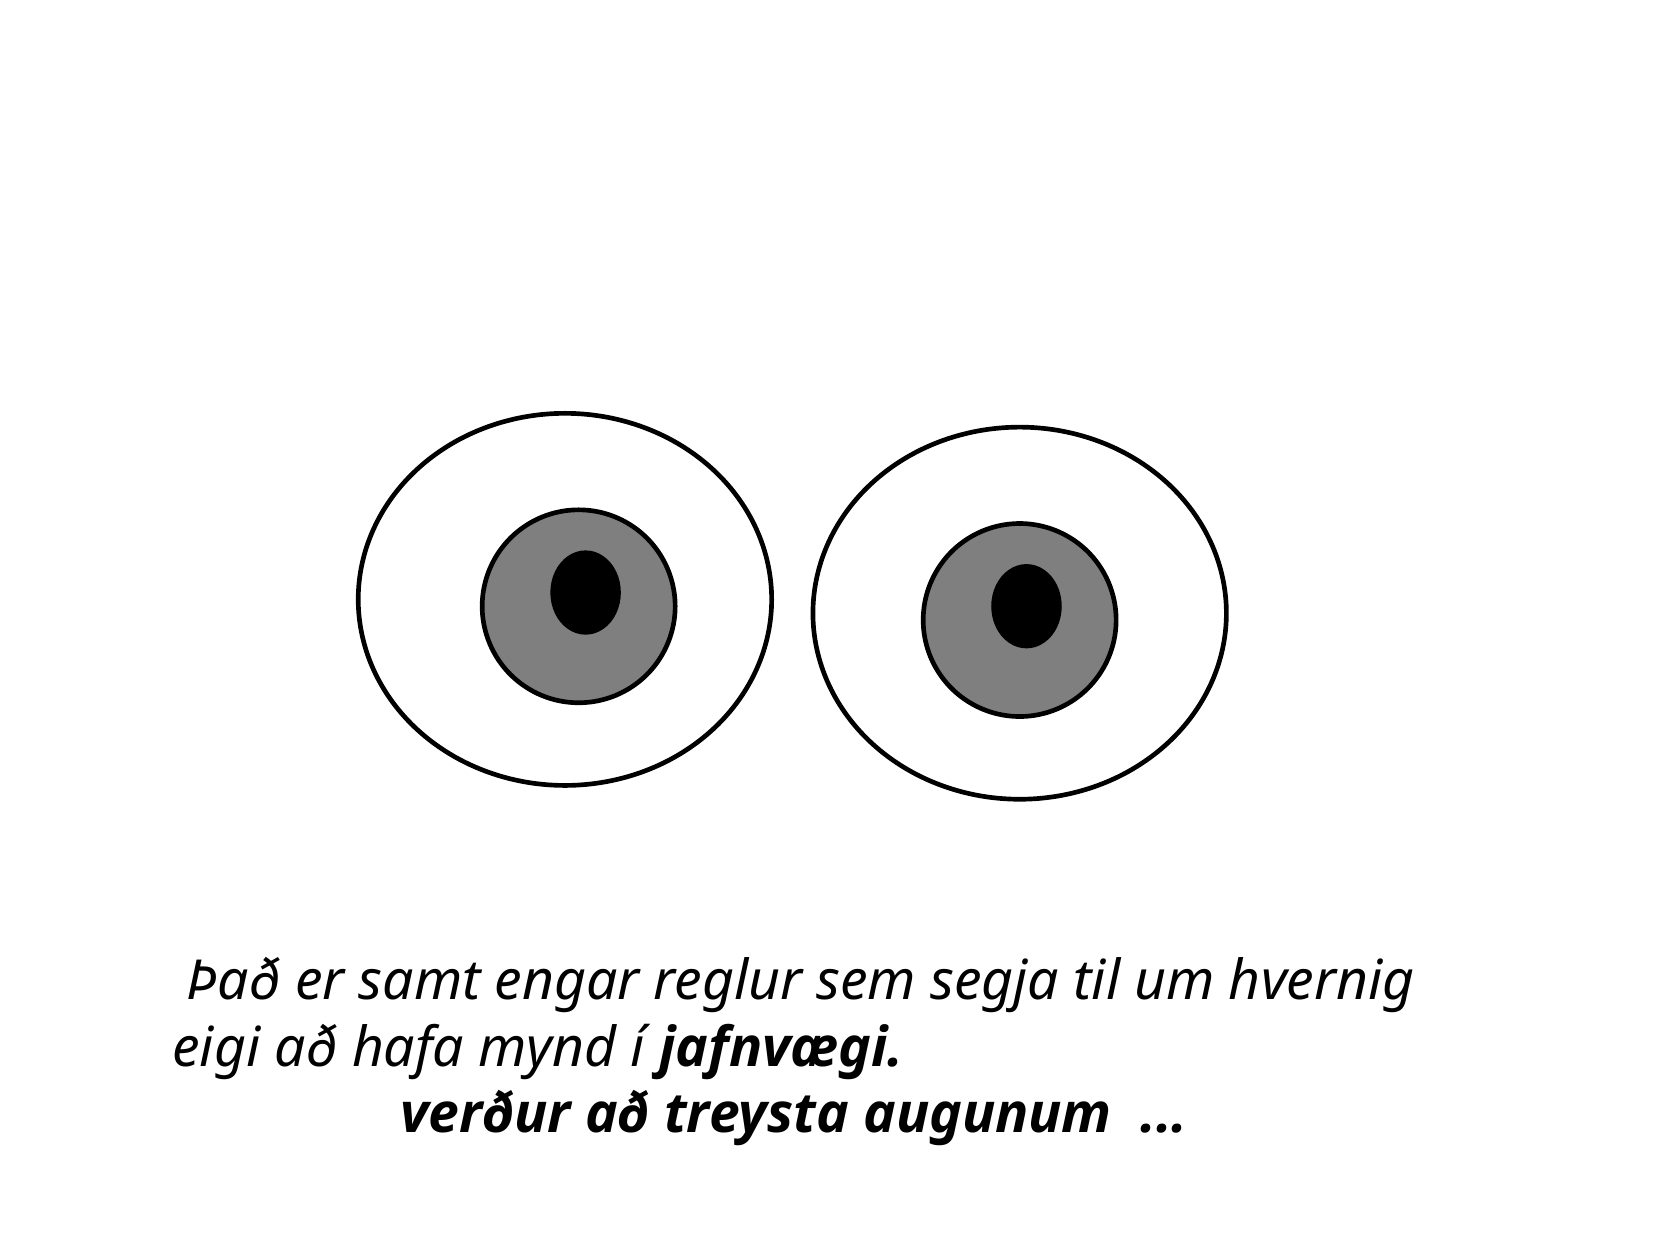

Það er samt engar reglur sem segja til um hvernig
eigi að hafa mynd í jafnvægi.
 verður að treysta augunum ...